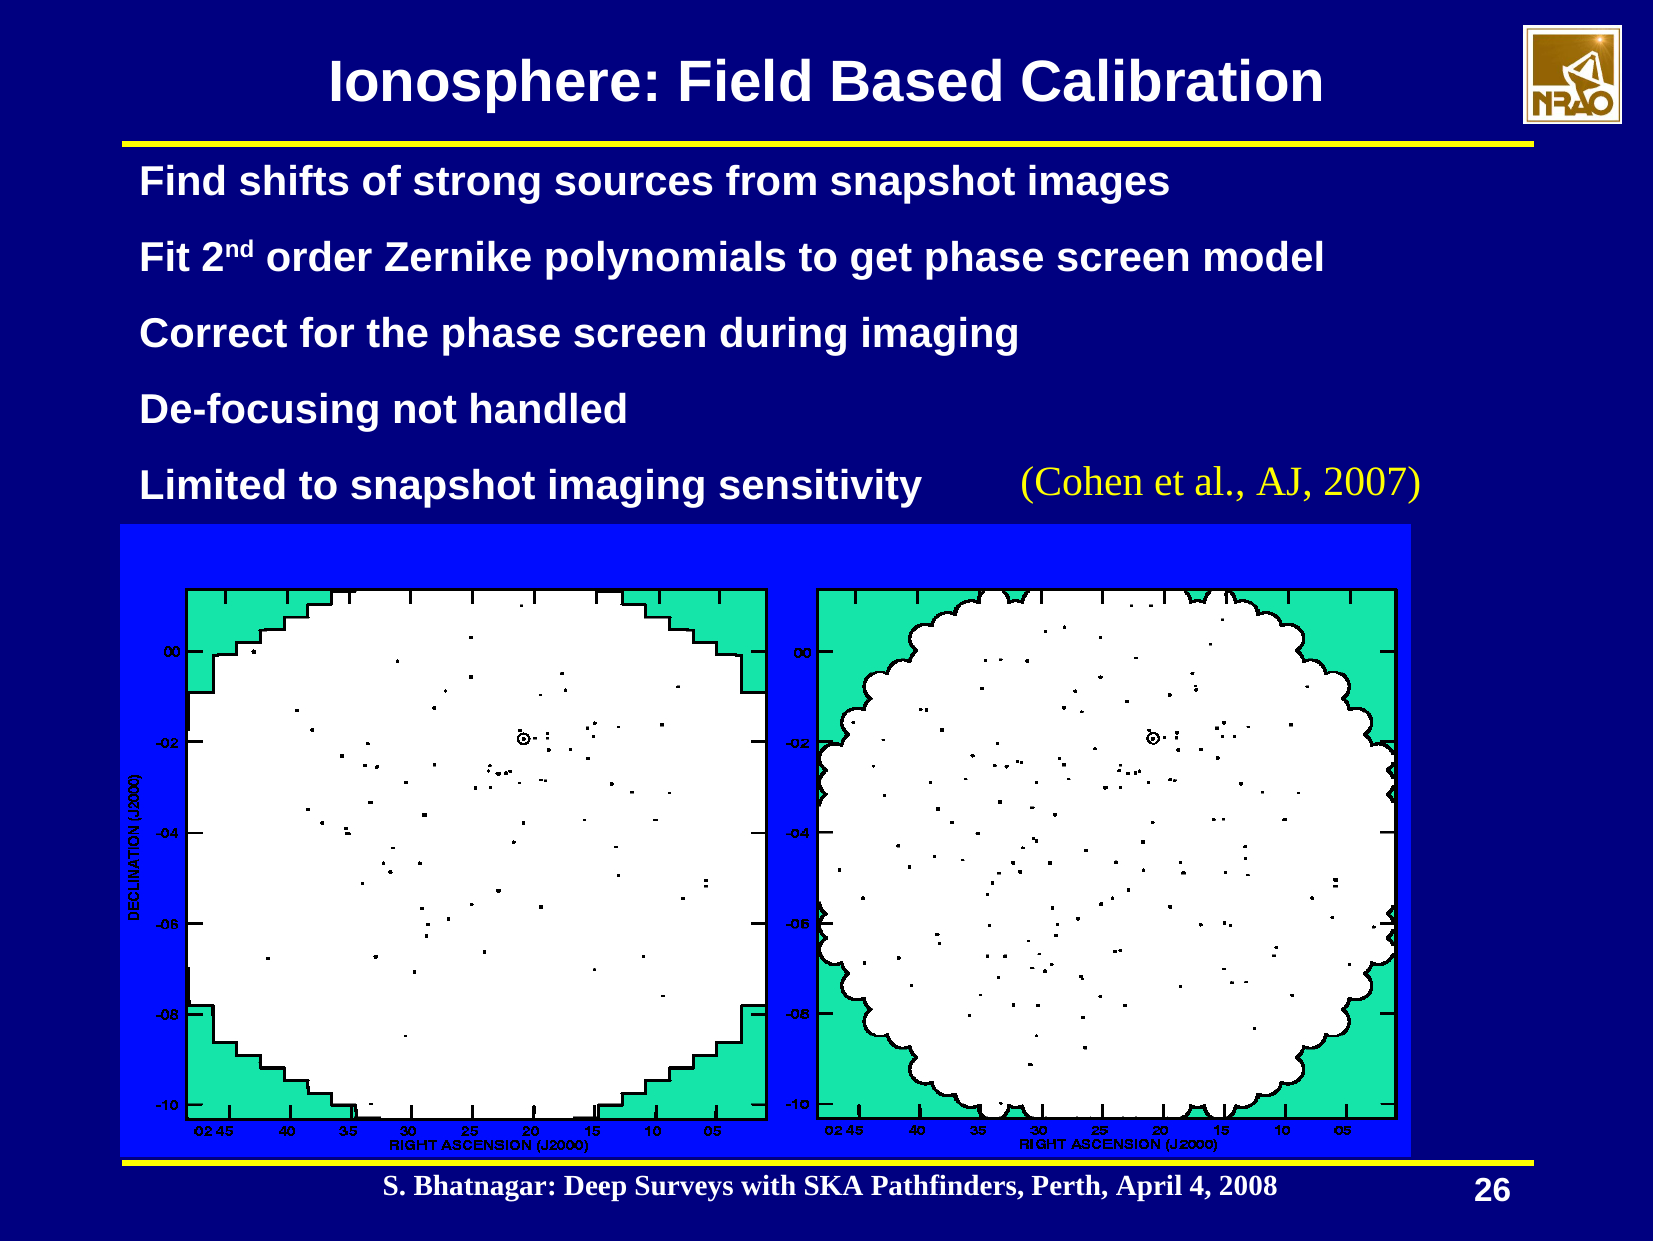

# Ionosphere: Field Based Calibration
Find shifts of strong sources from snapshot images
Fit 2nd order Zernike polynomials to get phase screen model
Correct for the phase screen during imaging
De-focusing not handled
Limited to snapshot imaging sensitivity
(Cohen et al., AJ, 2007)